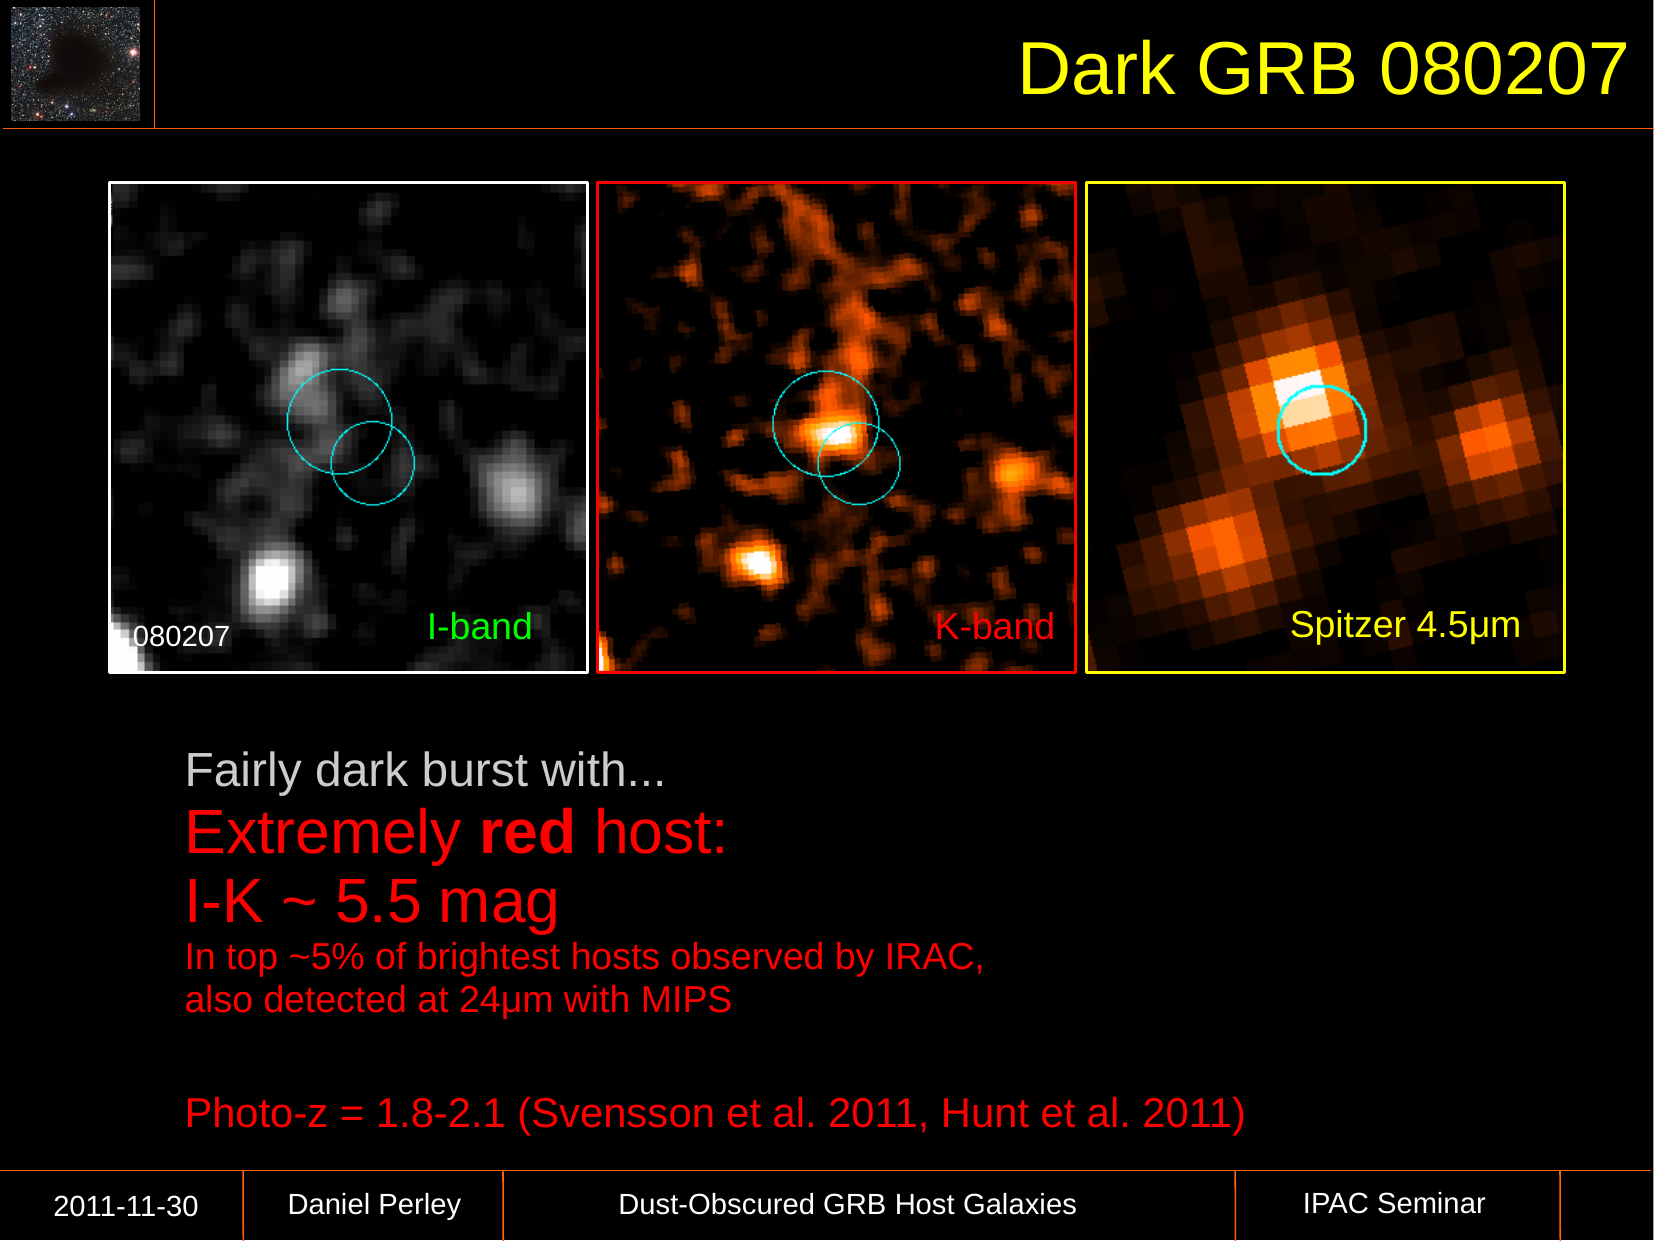

# Dark GRB 080207
Spitzer 4.5μm
I-band
K-band
080207
Fairly dark burst with...
Extremely red host:
I-K ~ 5.5 mag
In top ~5% of brightest hosts observed by IRAC,
also detected at 24μm with MIPS
Photo-z = 1.8-2.1 (Svensson et al. 2011, Hunt et al. 2011)
2011-11-30